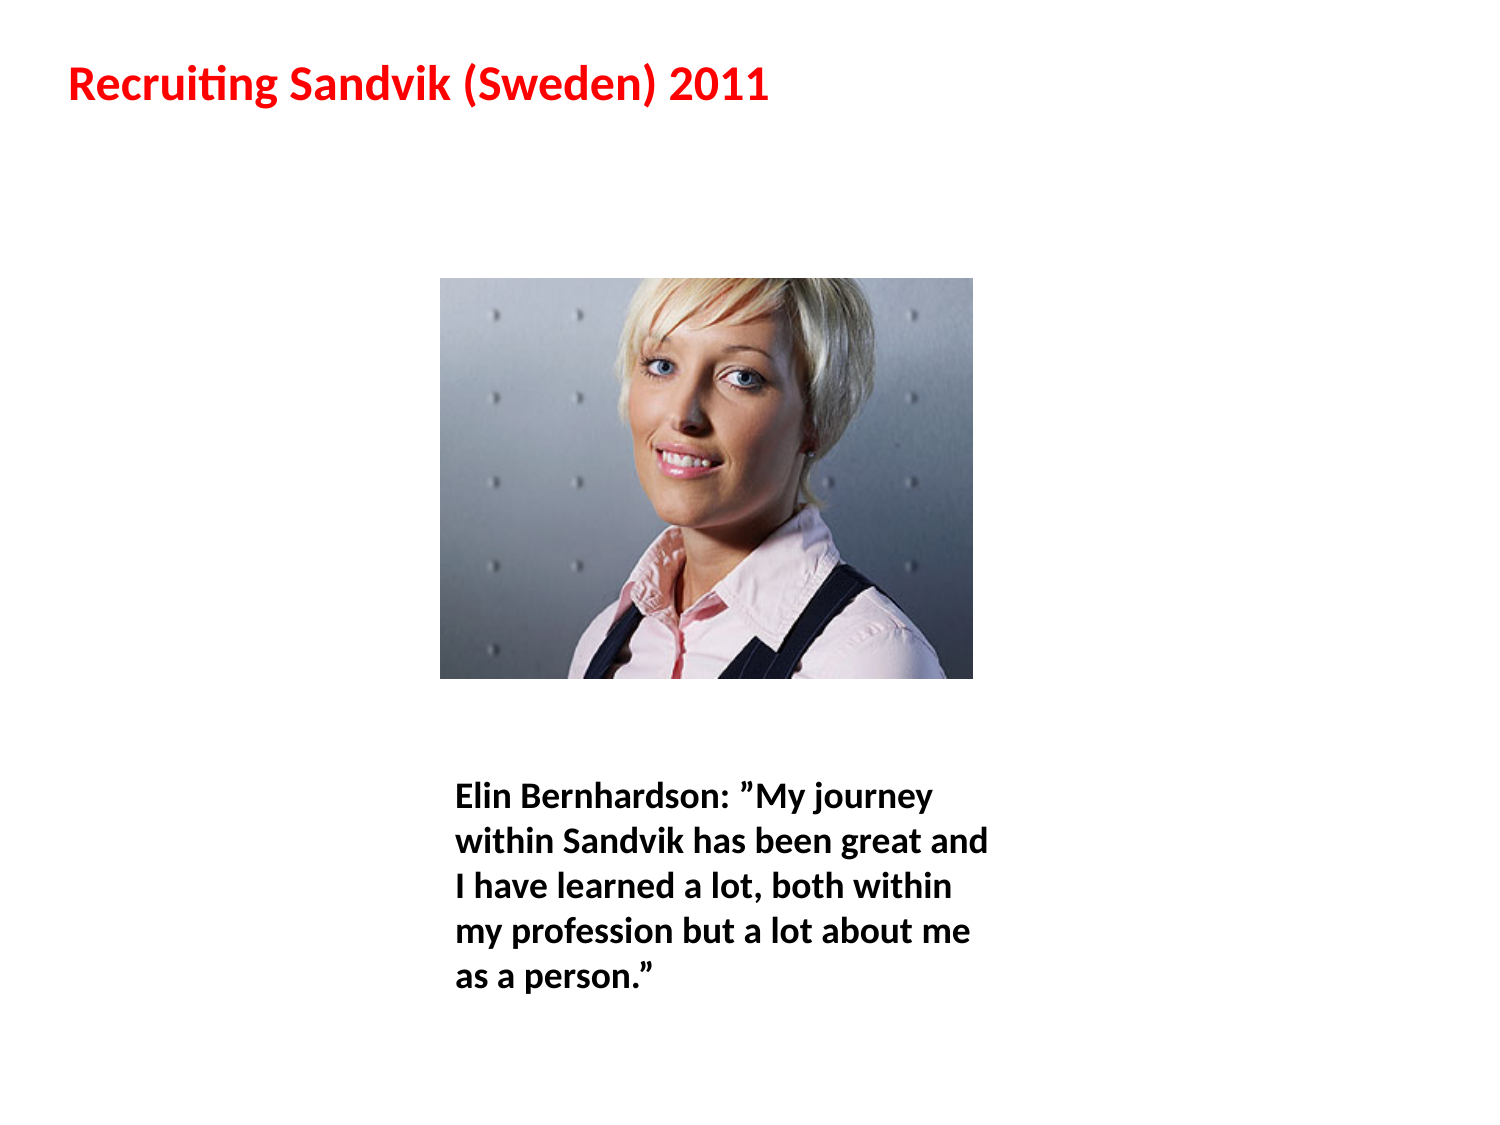

Recruiting Sandvik (Sweden) 2011
Elin Bernhardson: ”My journey within Sandvik has been great and I have learned a lot, both within my profession but a lot about me as a person.”